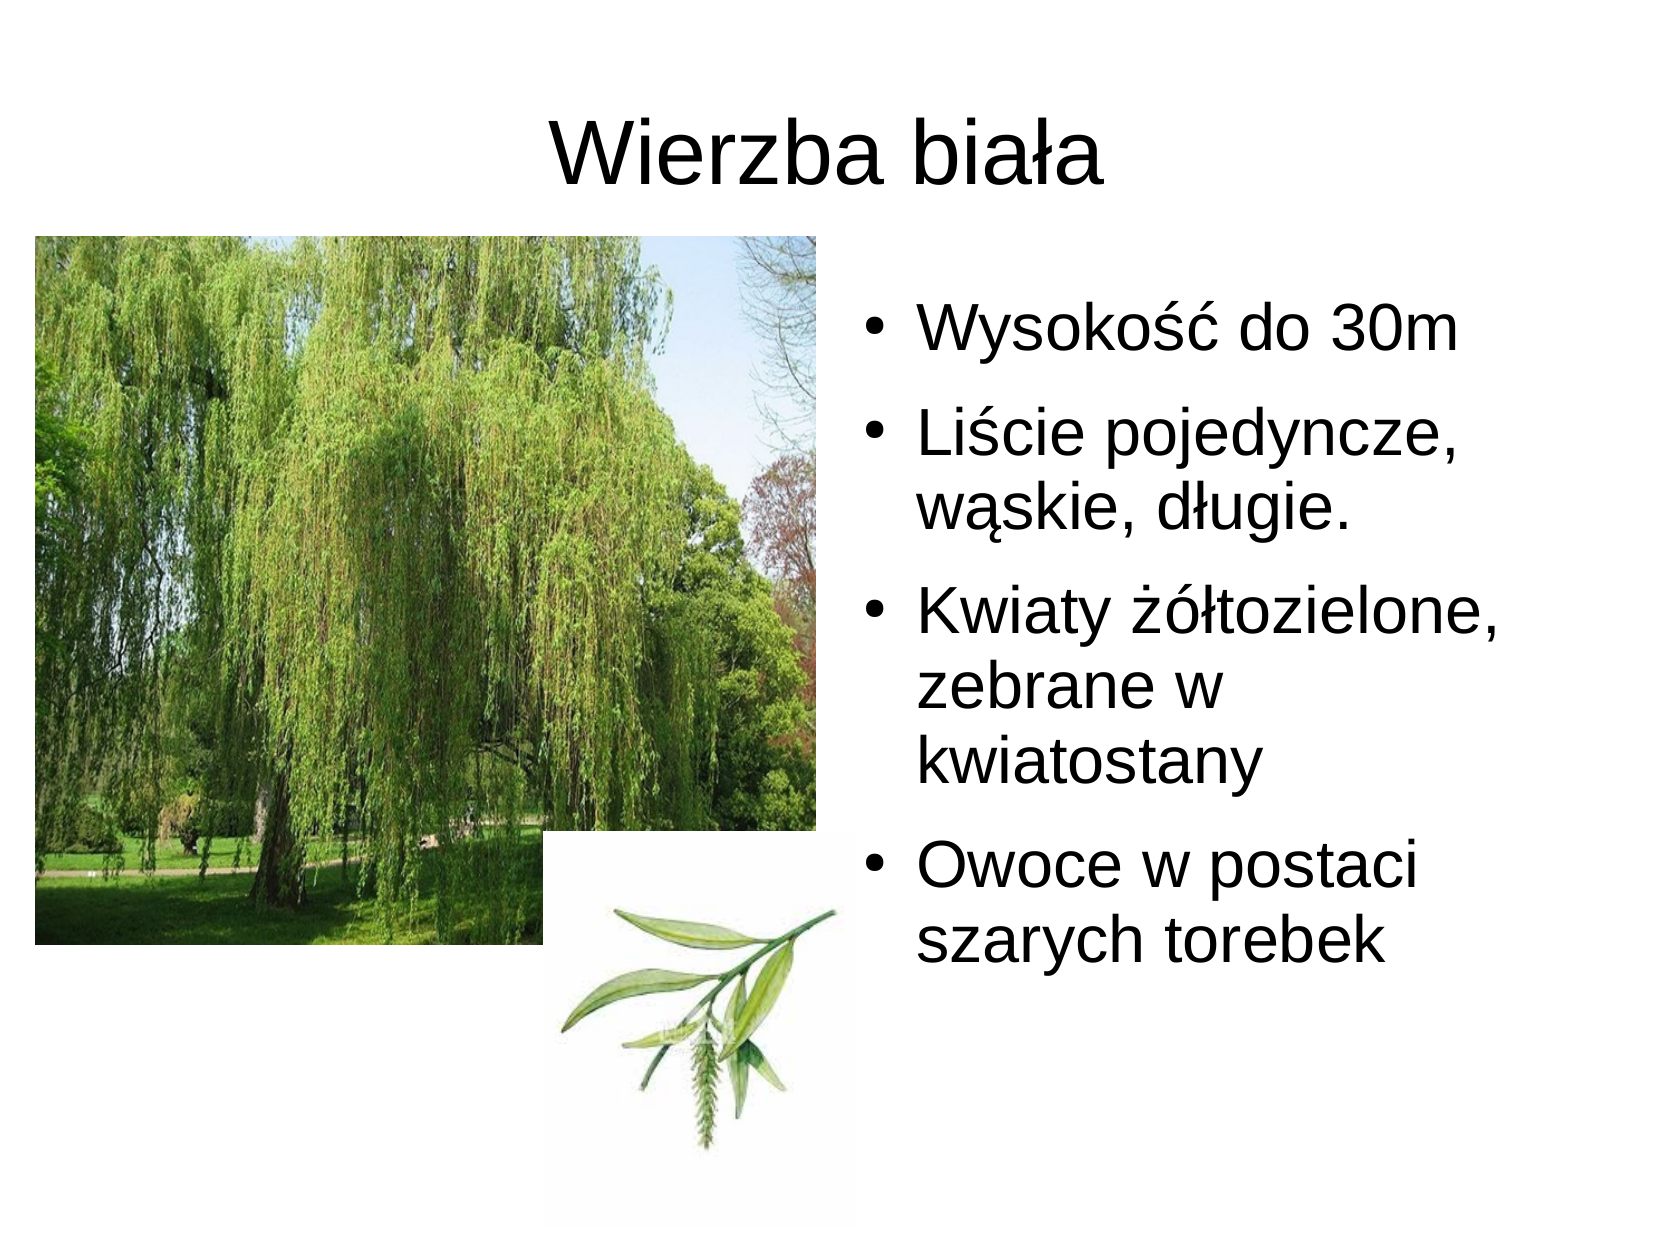

# Wierzba biała
Wysokość do 30m
Liście pojedyncze, wąskie, długie.
Kwiaty żółtozielone, zebrane w kwiatostany
Owoce w postaci szarych torebek